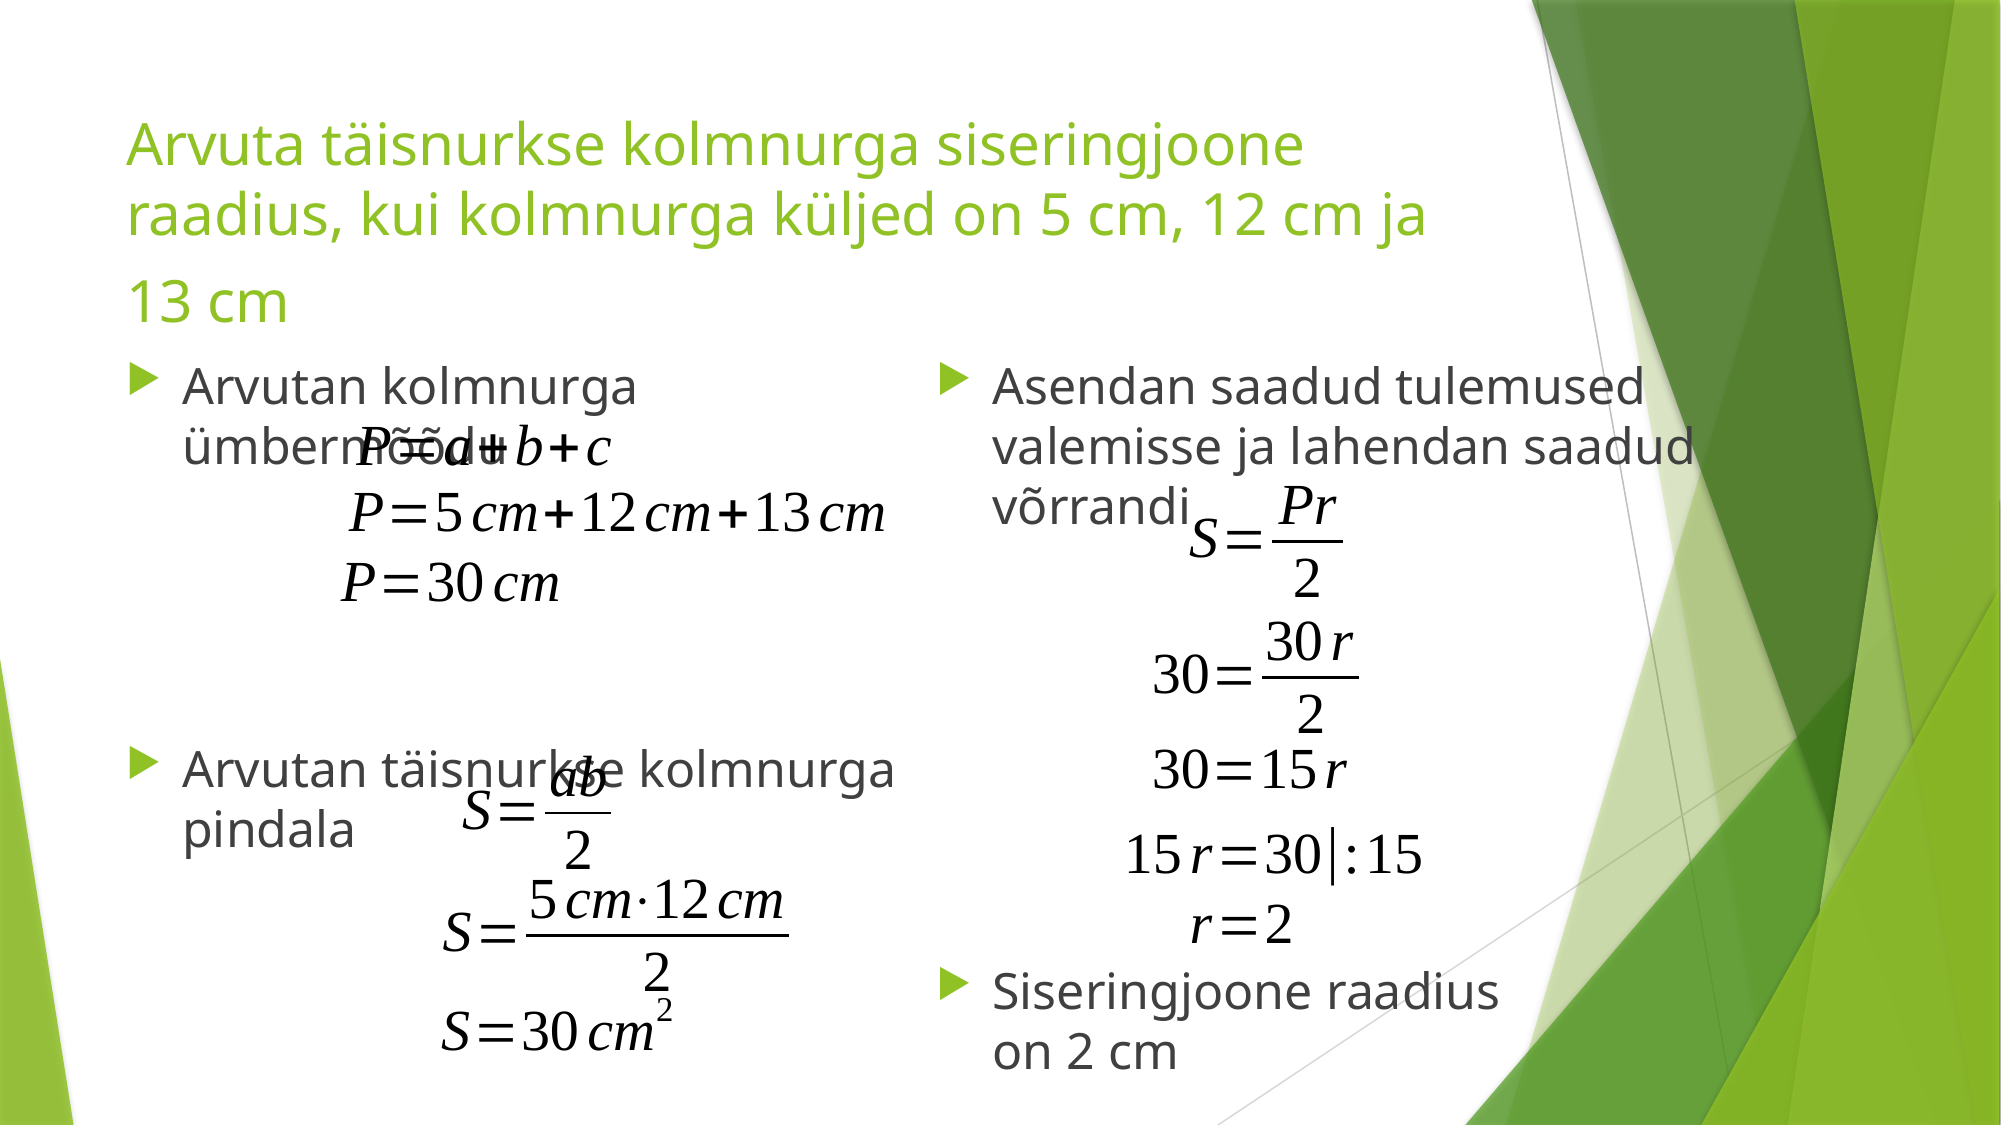

# Arvuta täisnurkse kolmnurga siseringjoone raadius, kui kolmnurga küljed on 5 cm, 12 cm ja 13 cm
Arvutan kolmnurga ümbermõõdu
Arvutan täisnurkse kolmnurga pindala
Asendan saadud tulemused valemisse ja lahendan saadud võrrandi
Siseringjoone raadius
on 2 cm